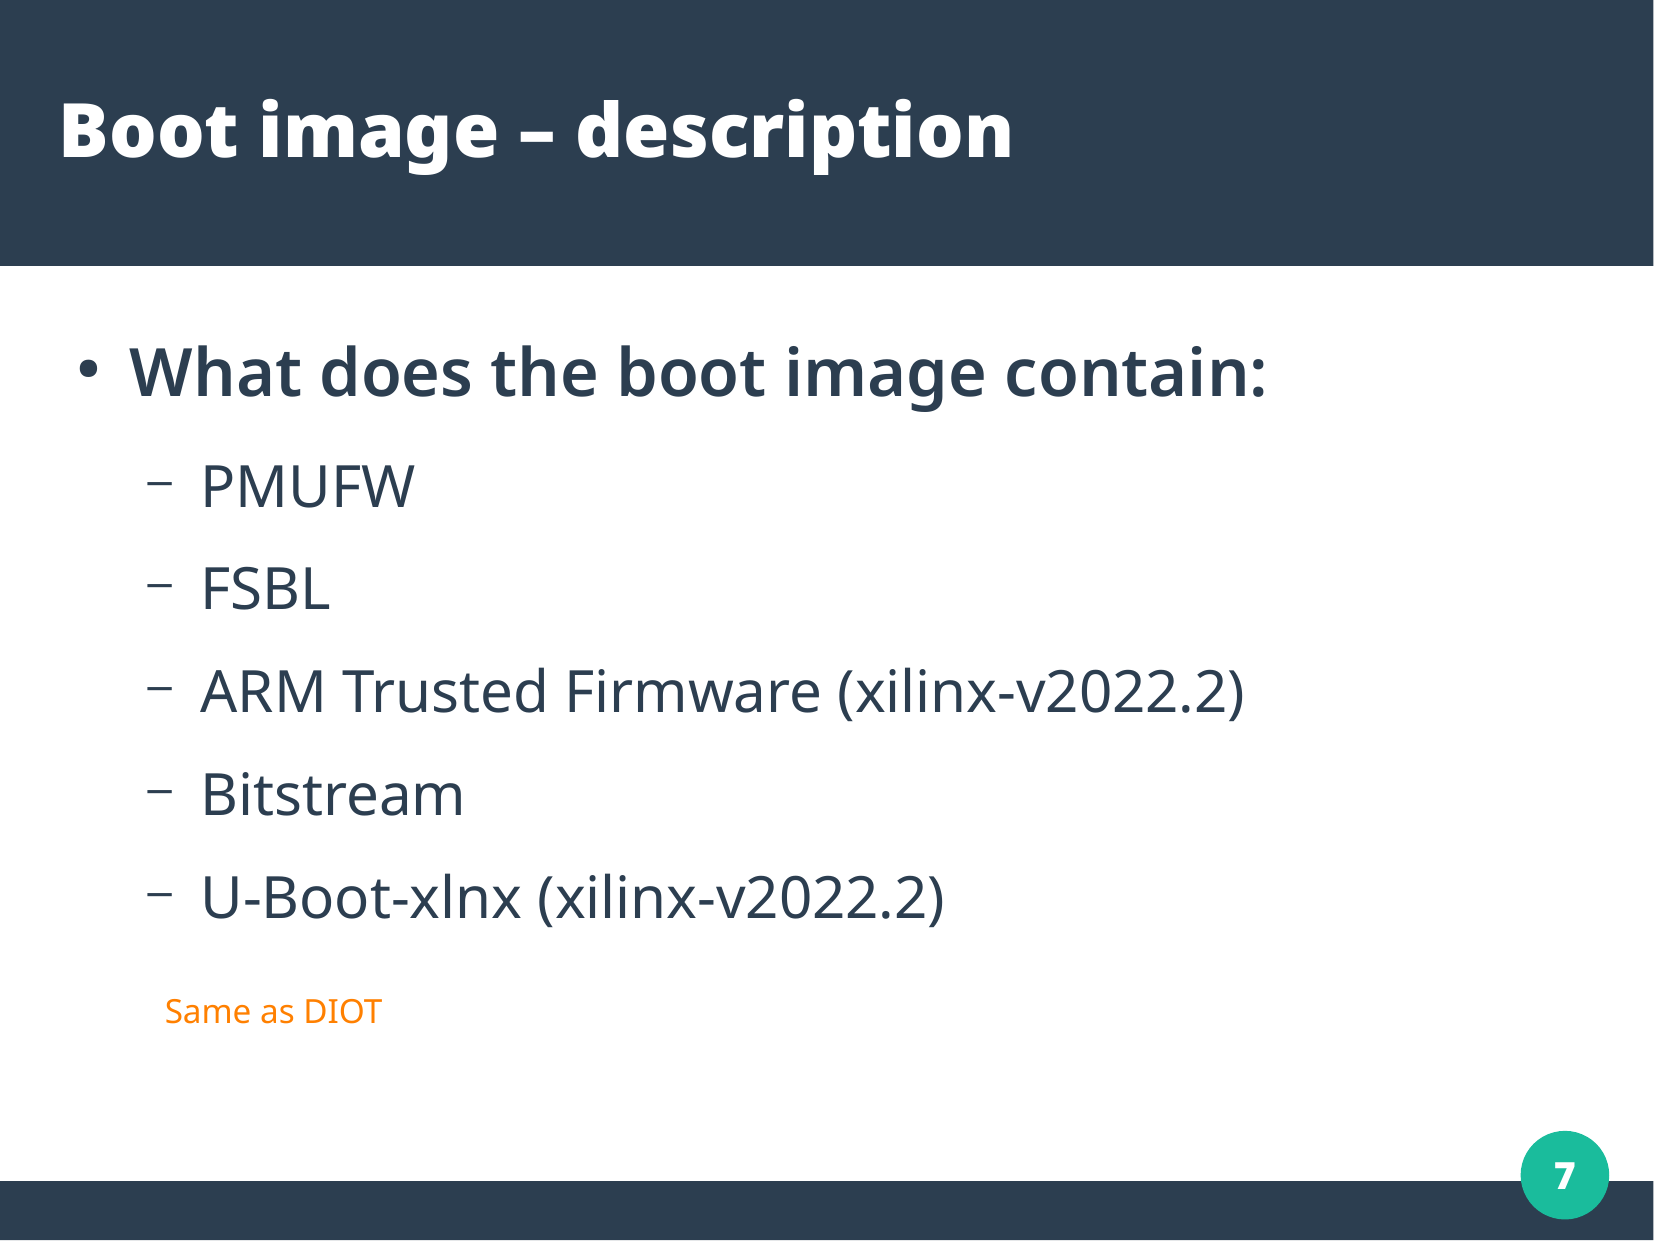

# Boot image – description
What does the boot image contain:
PMUFW
FSBL
ARM Trusted Firmware (xilinx-v2022.2)
Bitstream
U-Boot-xlnx (xilinx-v2022.2)
Same as DIOT
7